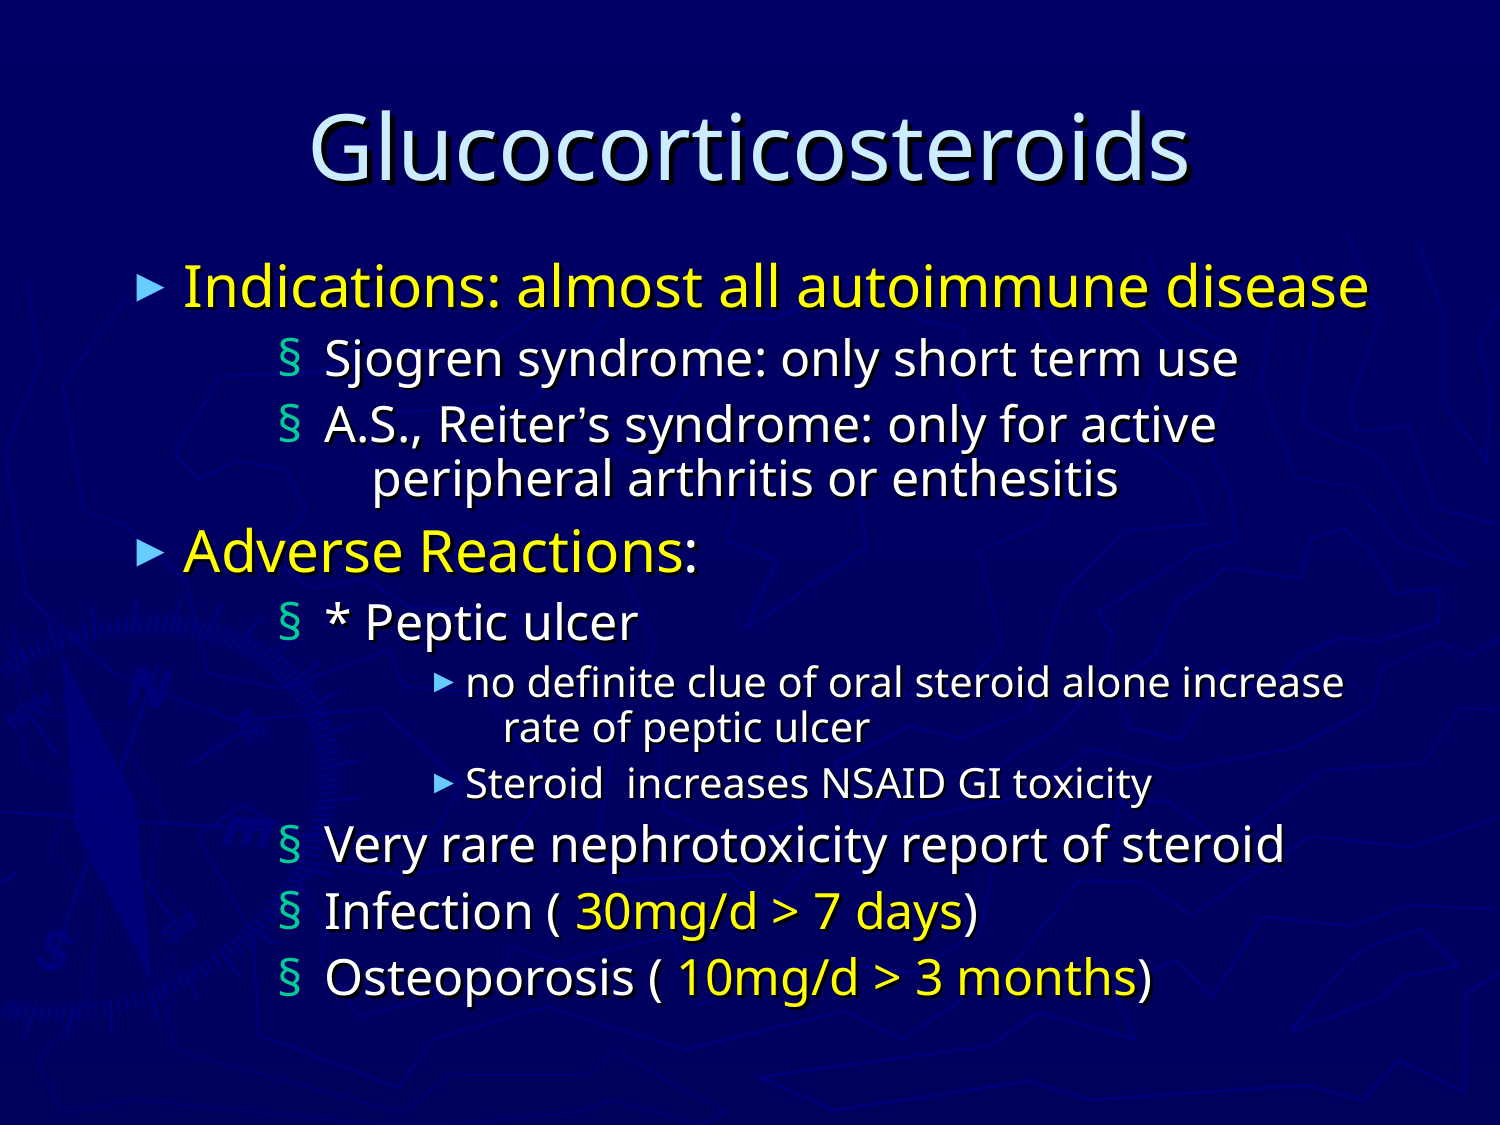

# Glucocorticosteroids
Indications: almost all autoimmune disease
Sjogren syndrome: only short term use
A.S., Reiter’s syndrome: only for active peripheral arthritis or enthesitis
Adverse Reactions:
* Peptic ulcer
no definite clue of oral steroid alone increase rate of peptic ulcer
Steroid increases NSAID GI toxicity
Very rare nephrotoxicity report of steroid
Infection ( 30mg/d > 7 days)
Osteoporosis ( 10mg/d > 3 months)